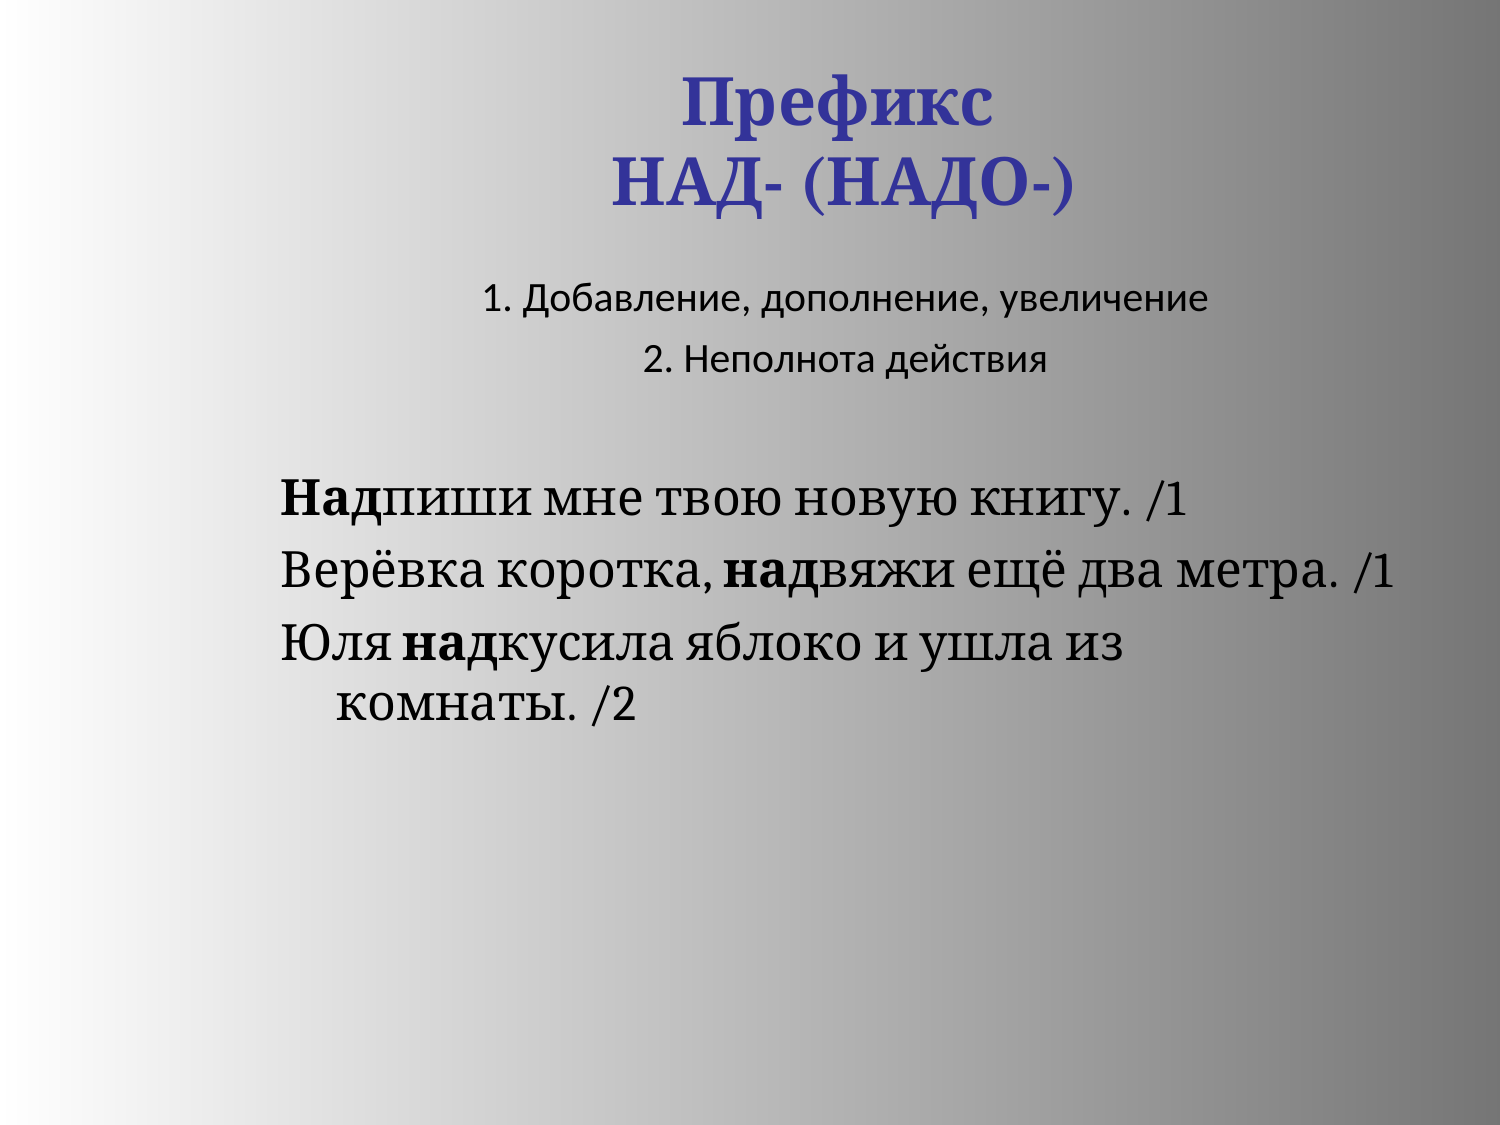

# Префикс НАД- (НАДО-)
1. Добавление, дополнение, увеличение
2. Неполнота действия
Надпиши мне твою новую книгу. /1
Верёвка коротка, надвяжи ещё два метра. /1
Юля надкусила яблоко и ушла из комнаты. /2